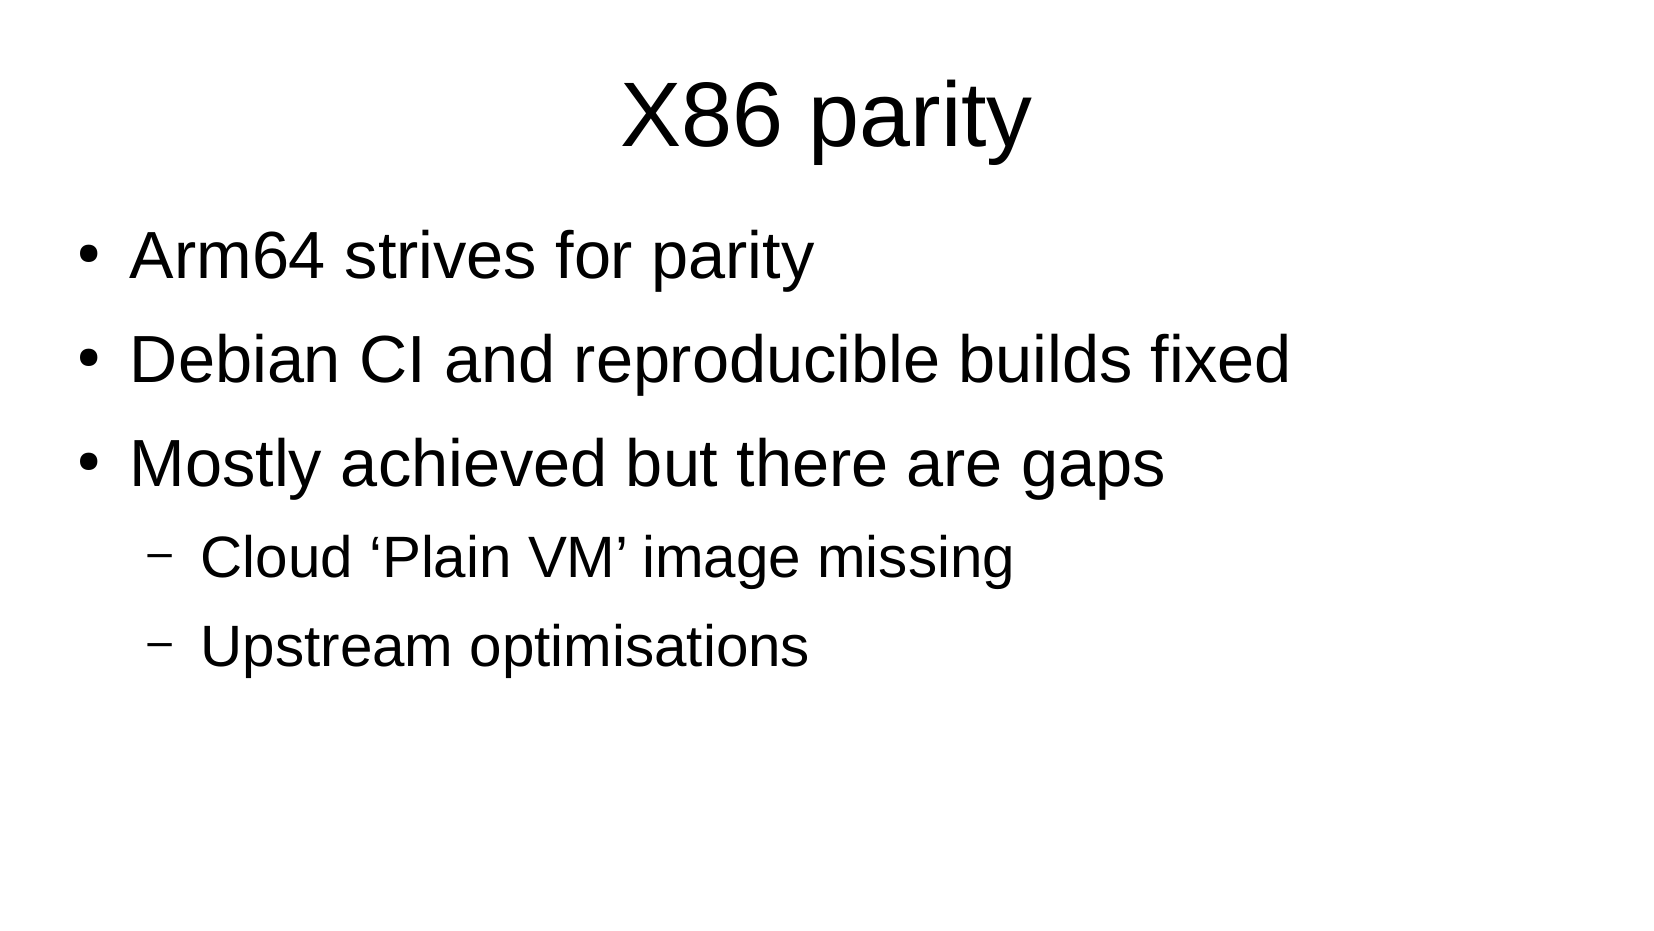

# X86 parity
Arm64 strives for parity
Debian CI and reproducible builds fixed
Mostly achieved but there are gaps
Cloud ‘Plain VM’ image missing
Upstream optimisations